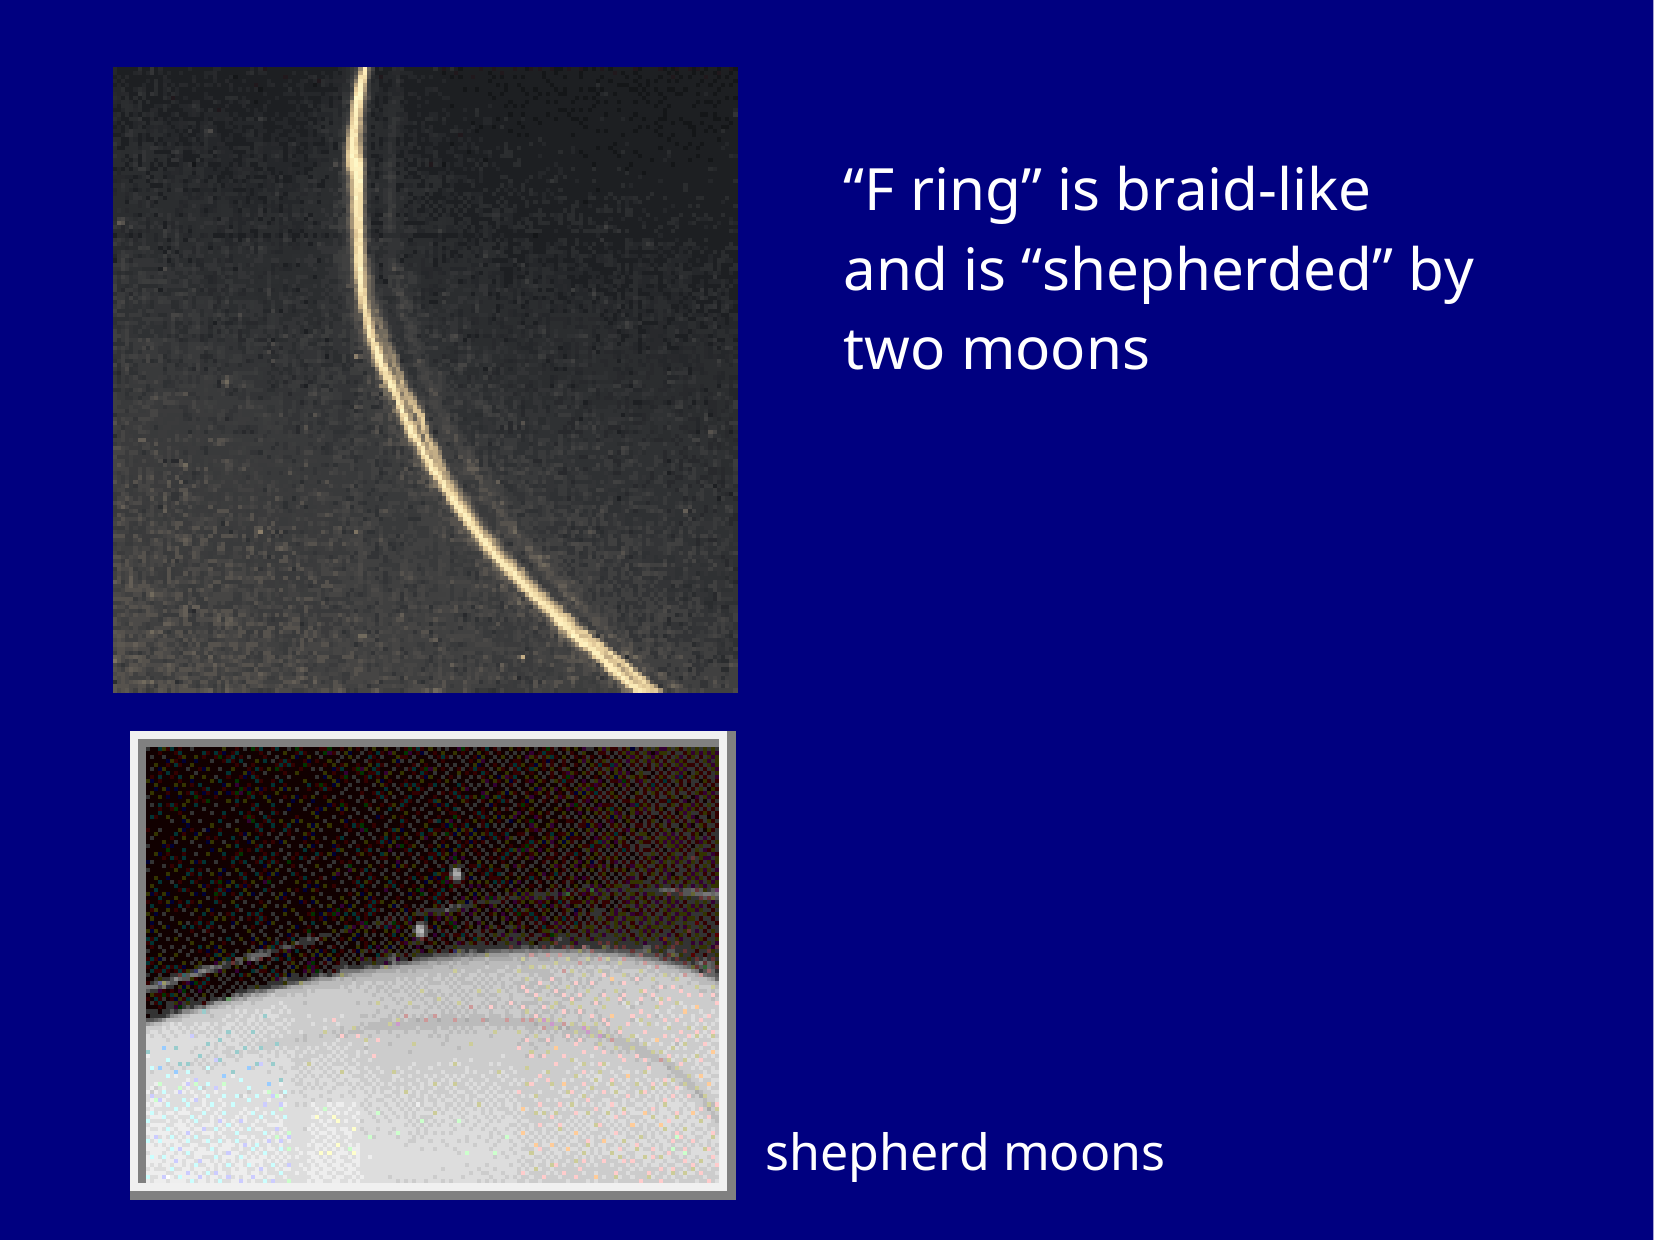

“F ring” is braid-like and is “shepherded” by two moons
shepherd moons